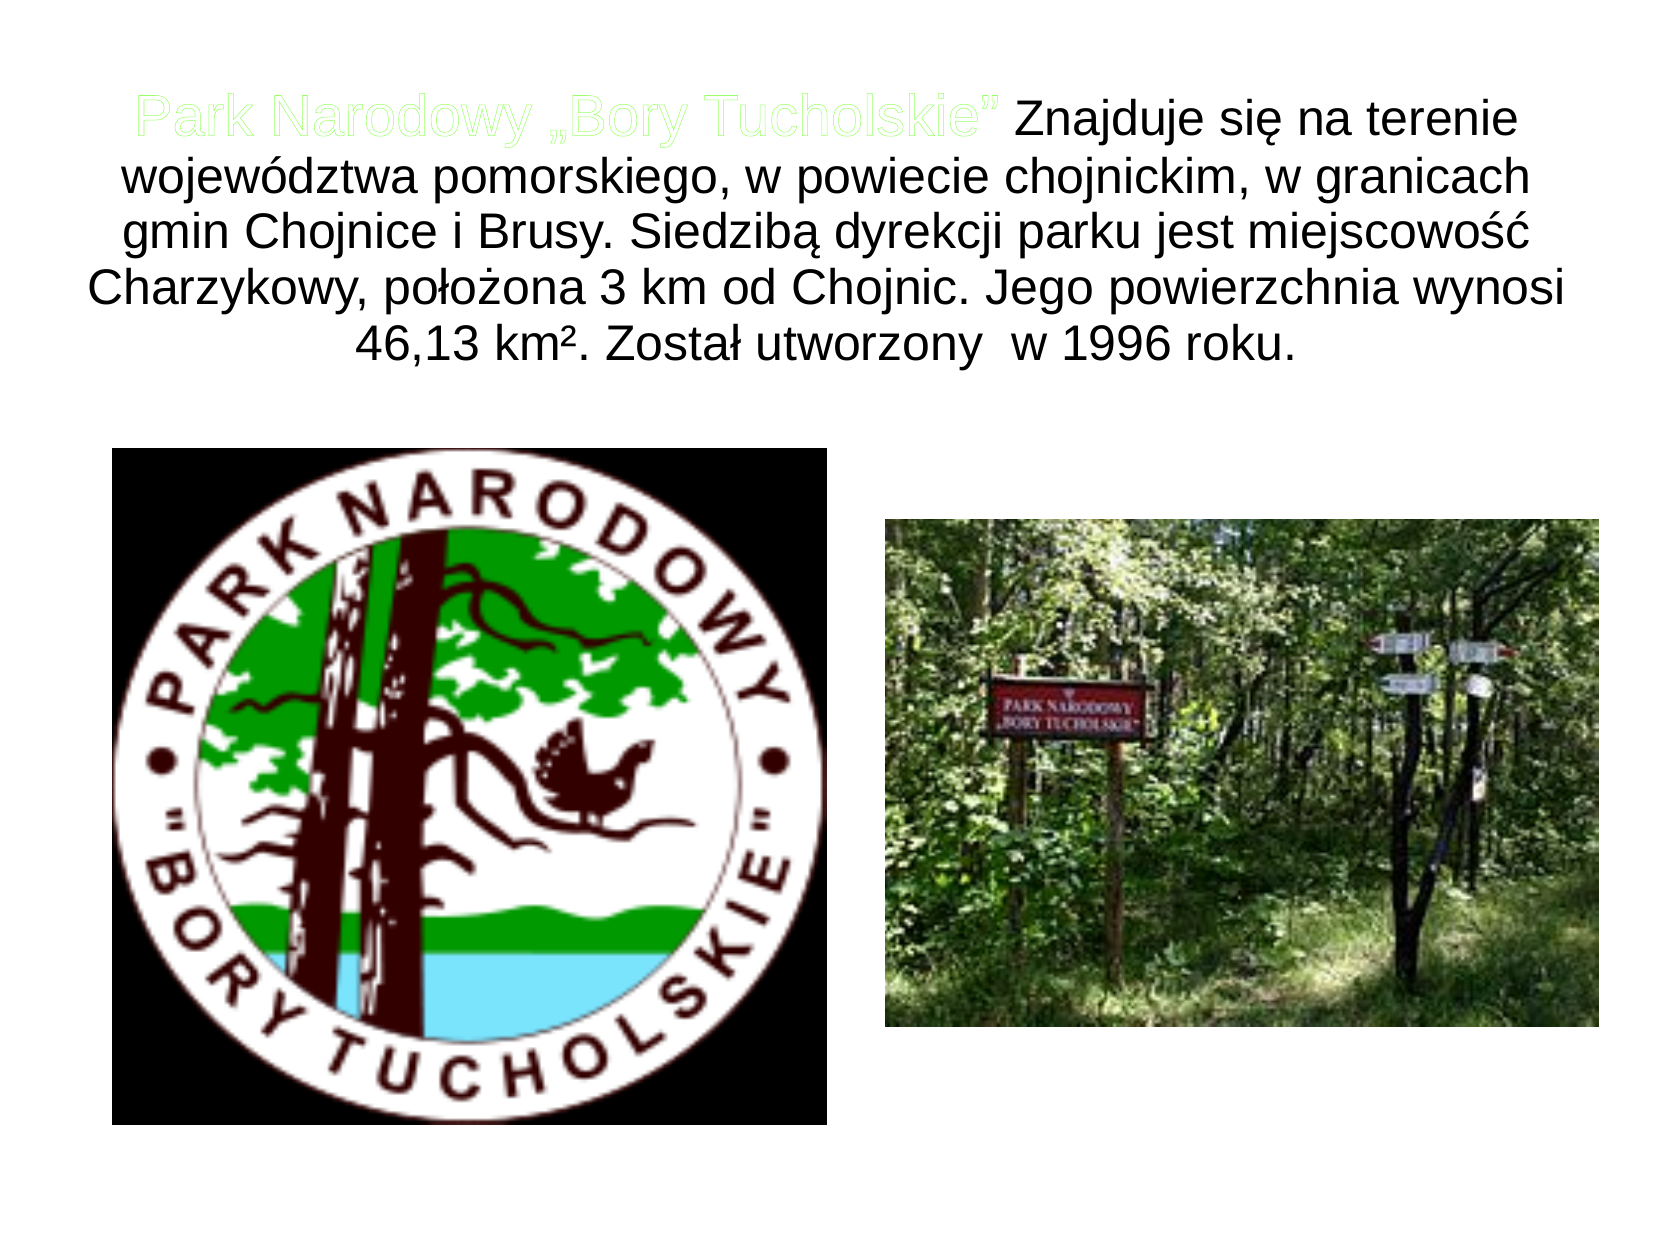

# Park Narodowy „Bory Tucholskie” Znajduje się na terenie województwa pomorskiego, w powiecie chojnickim, w granicach gmin Chojnice i Brusy. Siedzibą dyrekcji parku jest miejscowość Charzykowy, położona 3 km od Chojnic. Jego powierzchnia wynosi 46,13 km². Został utworzony w 1996 roku.